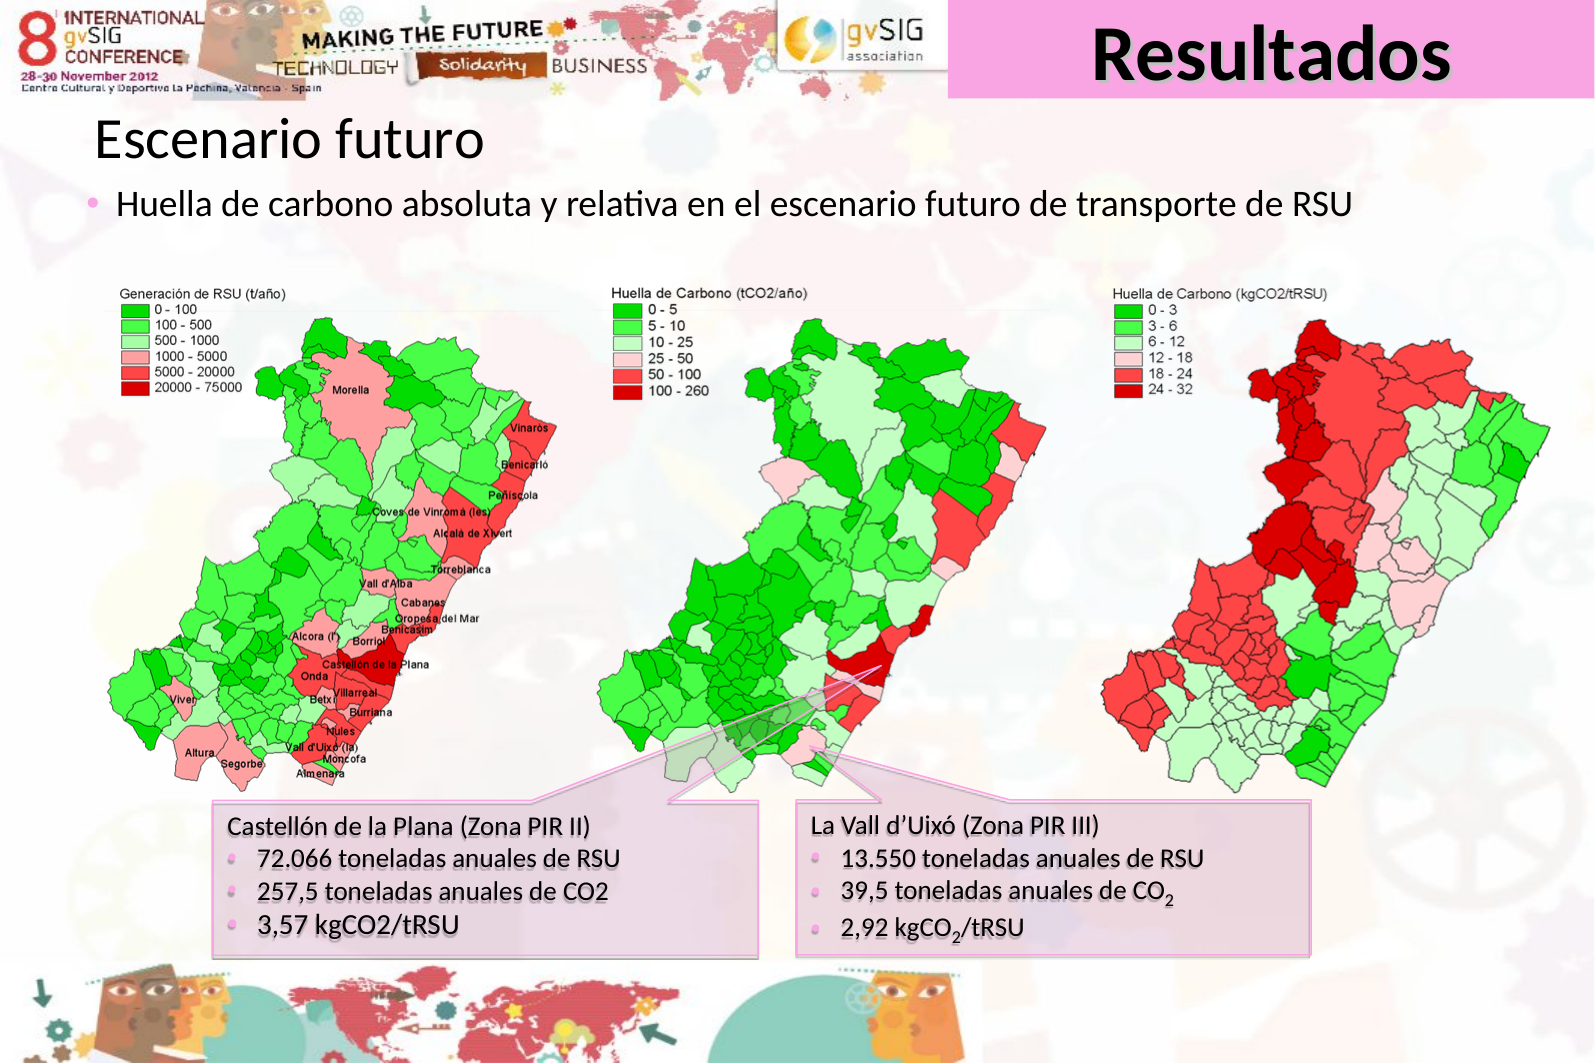

Resultados
# Escenario futuro
Huella de carbono absoluta y relativa en el escenario futuro de transporte de RSU
La Vall d’Uixó (Zona PIR III)
13.550 toneladas anuales de RSU
39,5 toneladas anuales de CO2
2,92 kgCO2/tRSU
Castellón de la Plana (Zona PIR II)
72.066 toneladas anuales de RSU
257,5 toneladas anuales de CO2
3,57 kgCO2/tRSU